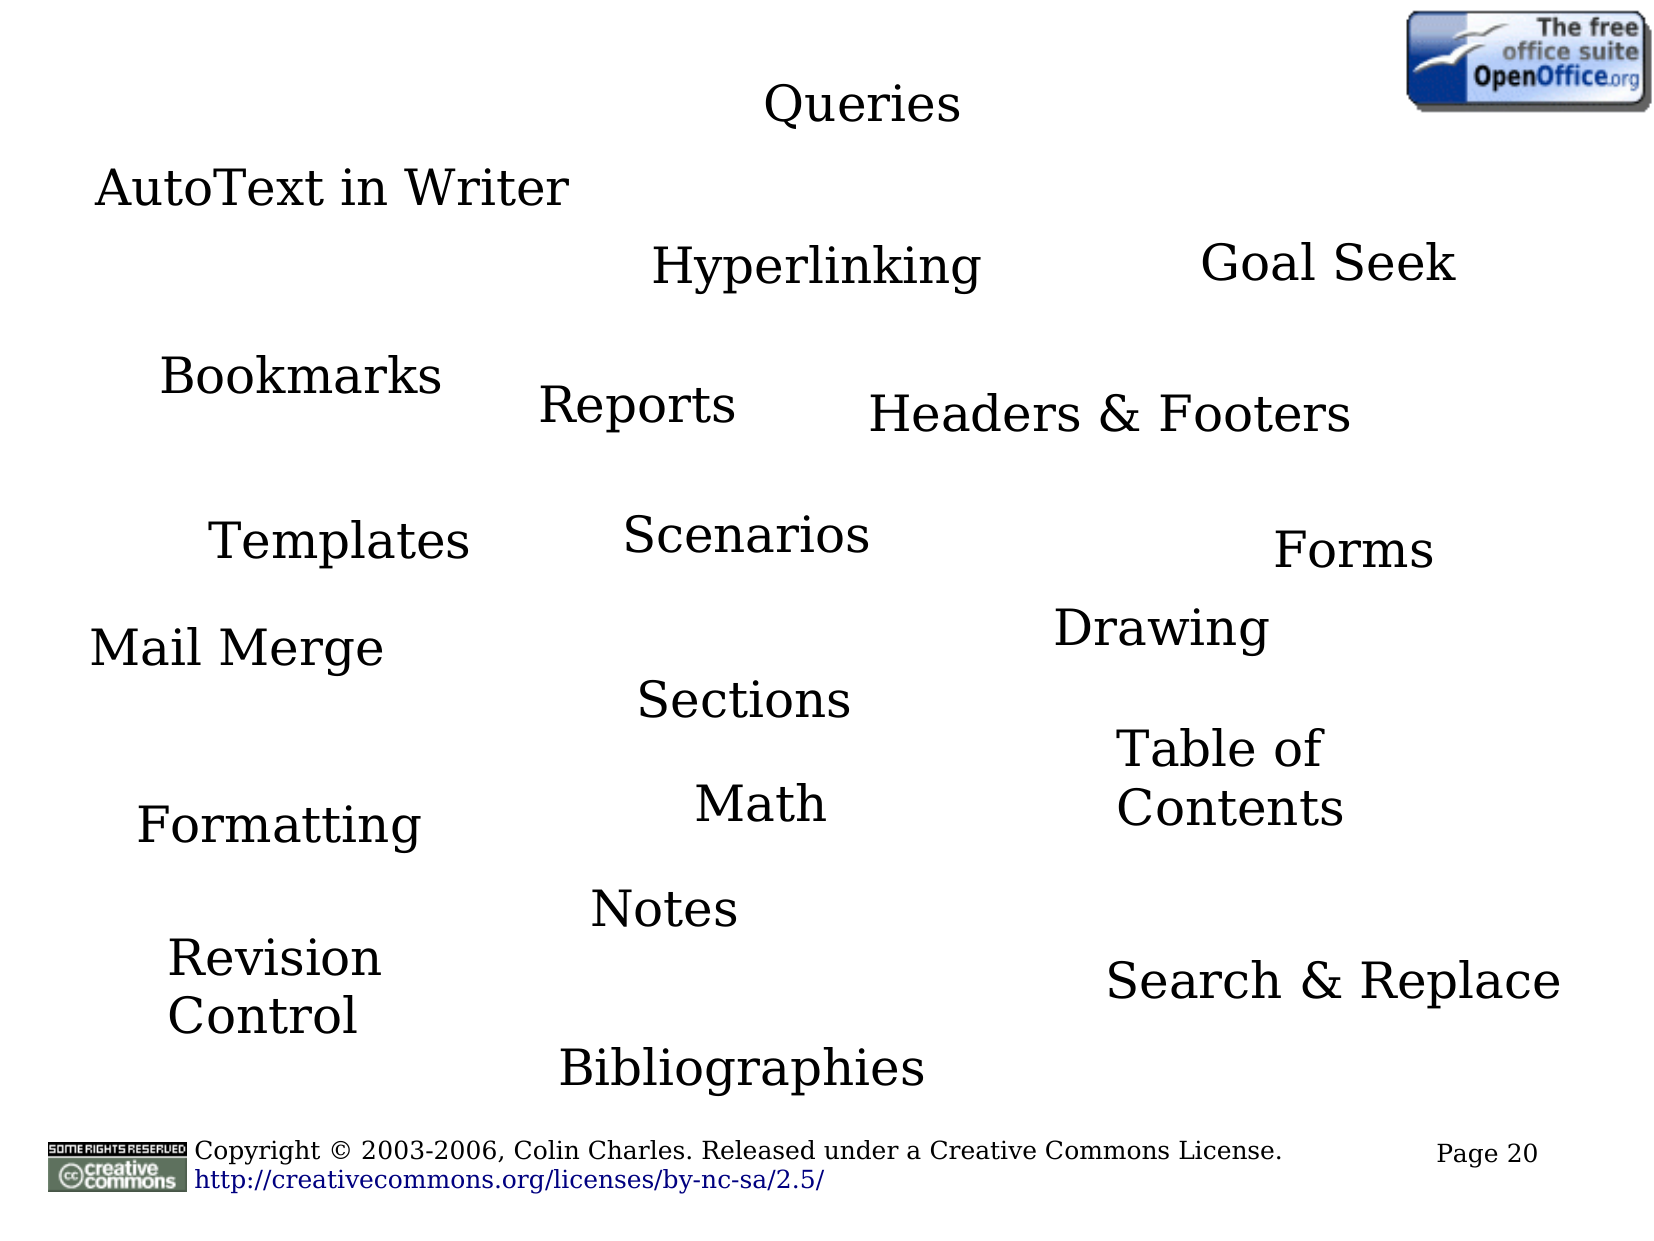

Queries
AutoText in Writer
Goal Seek
Hyperlinking
Bookmarks
Reports
Headers & Footers
Scenarios
Templates
Forms
Drawing
Mail Merge
Sections
Table of Contents
Math
Formatting
Notes
Revision Control
Search & Replace
Bibliographies